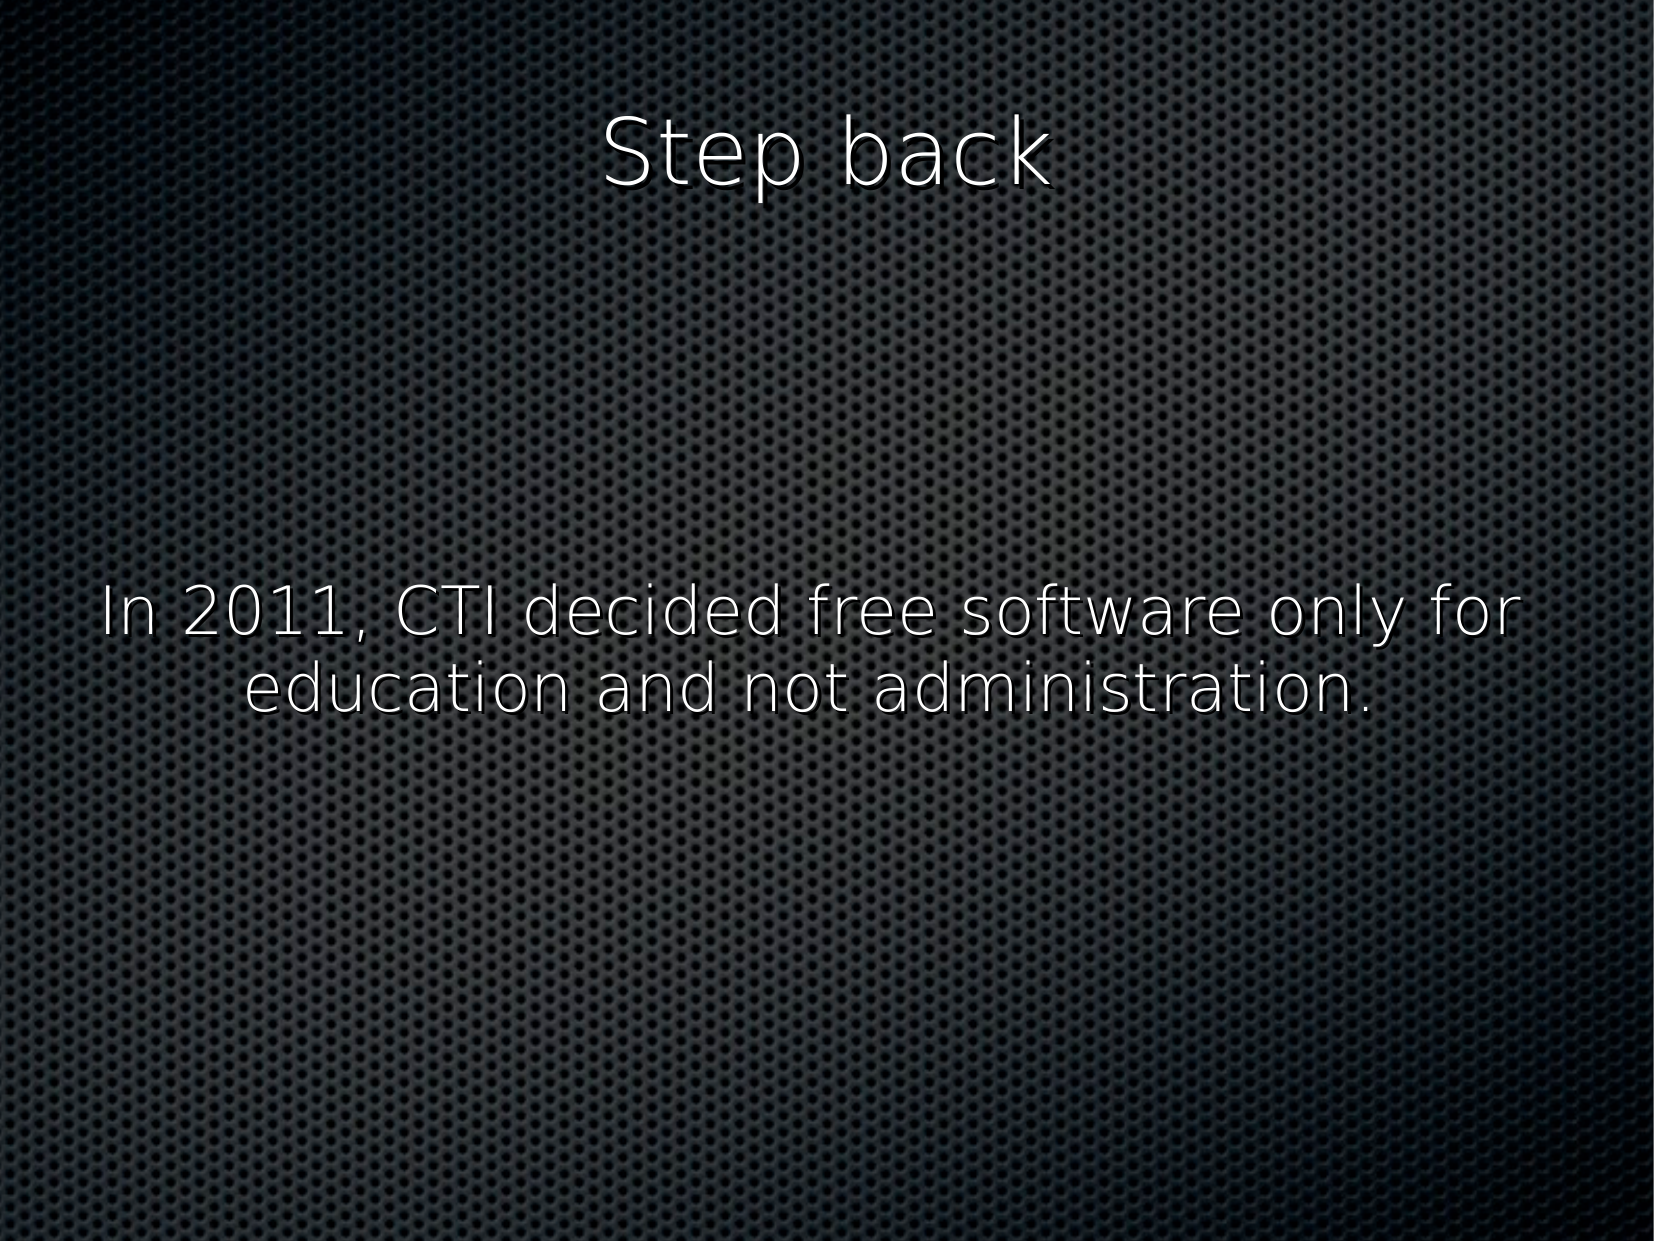

# Step back
In 2011, CTI decided free software only for education and not administration.